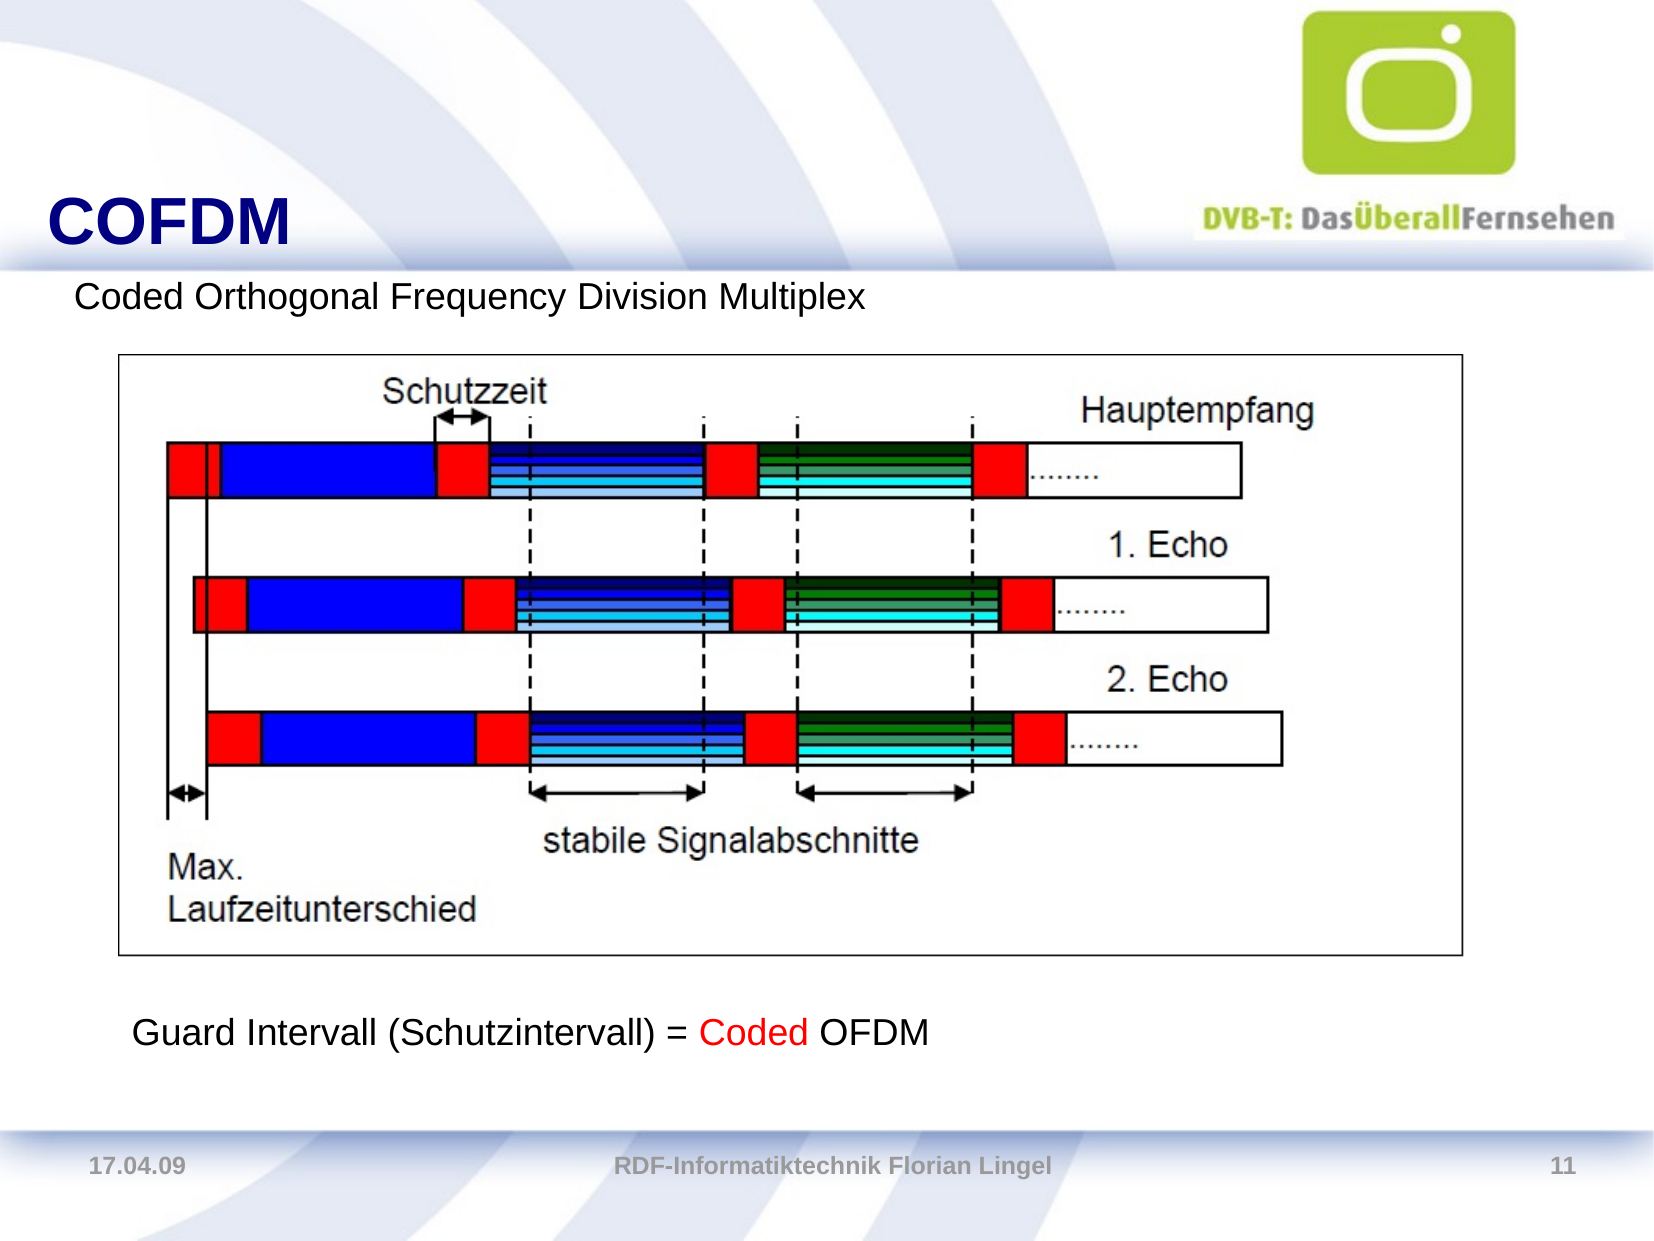

# COFDM
Coded Orthogonal Frequency Division Multiplex
Guard Intervall (Schutzintervall) = Coded OFDM
17.04.09
RDF-Informatiktechnik Florian Lingel
11